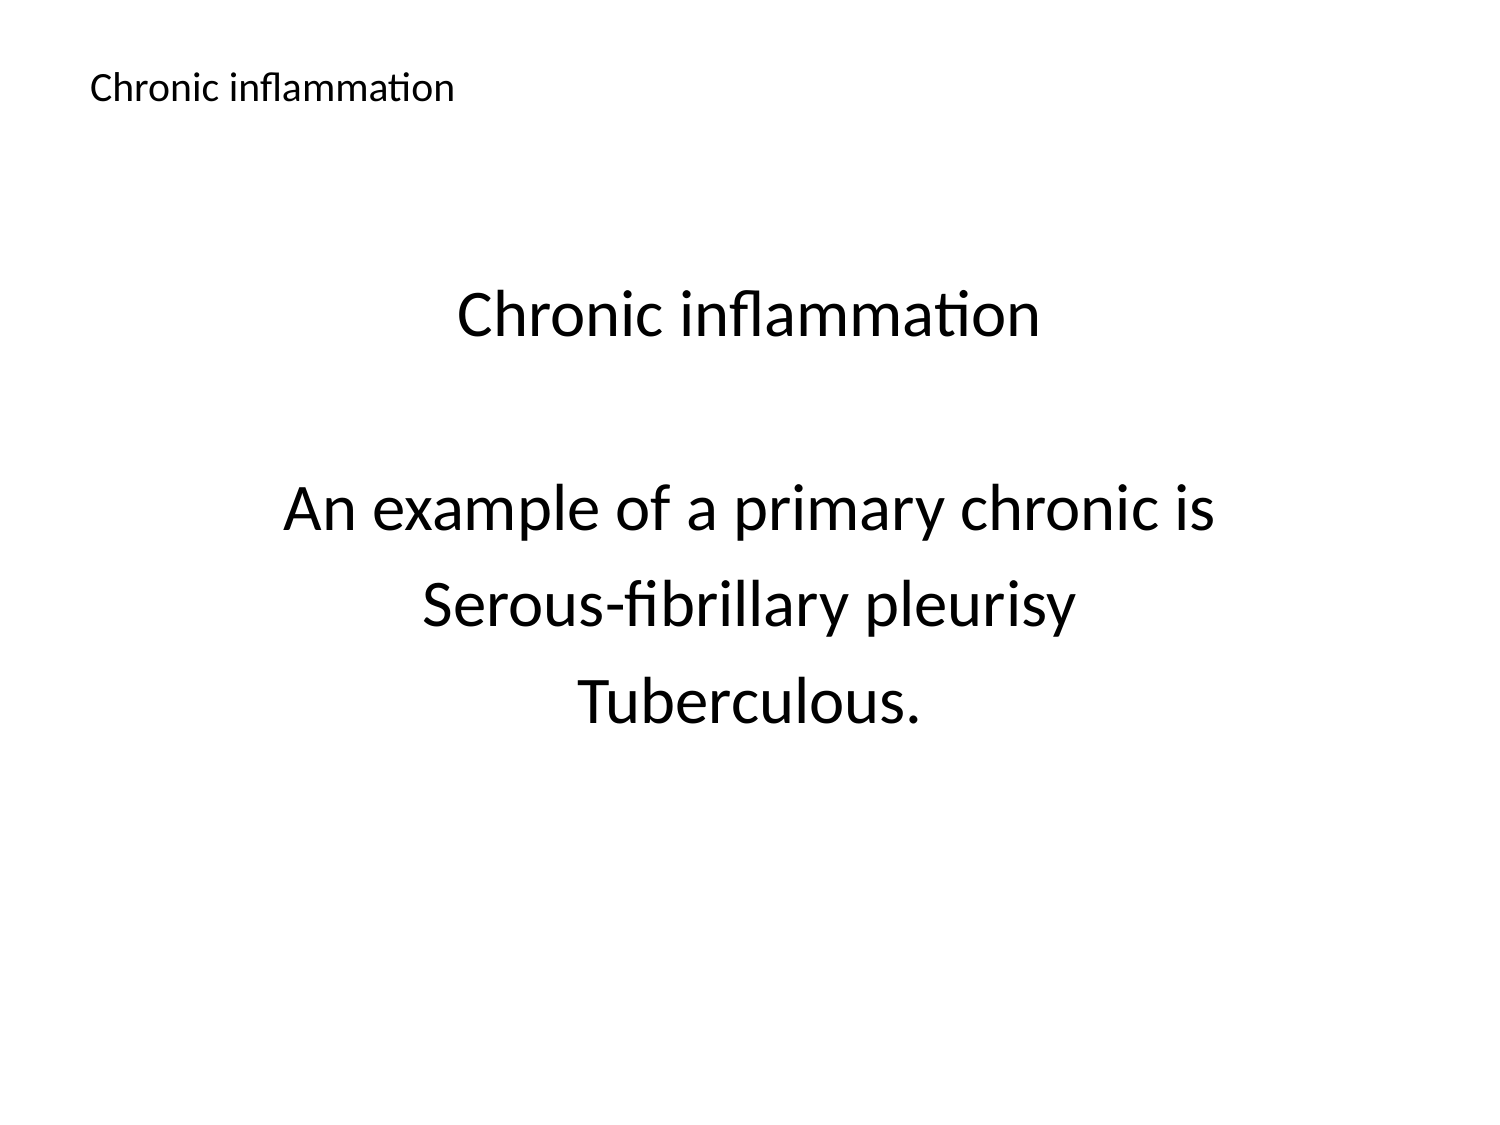

# Chronic inflammation
Chronic inflammation
An example of a primary chronic is
Serous-fibrillary pleurisy
Tuberculous.